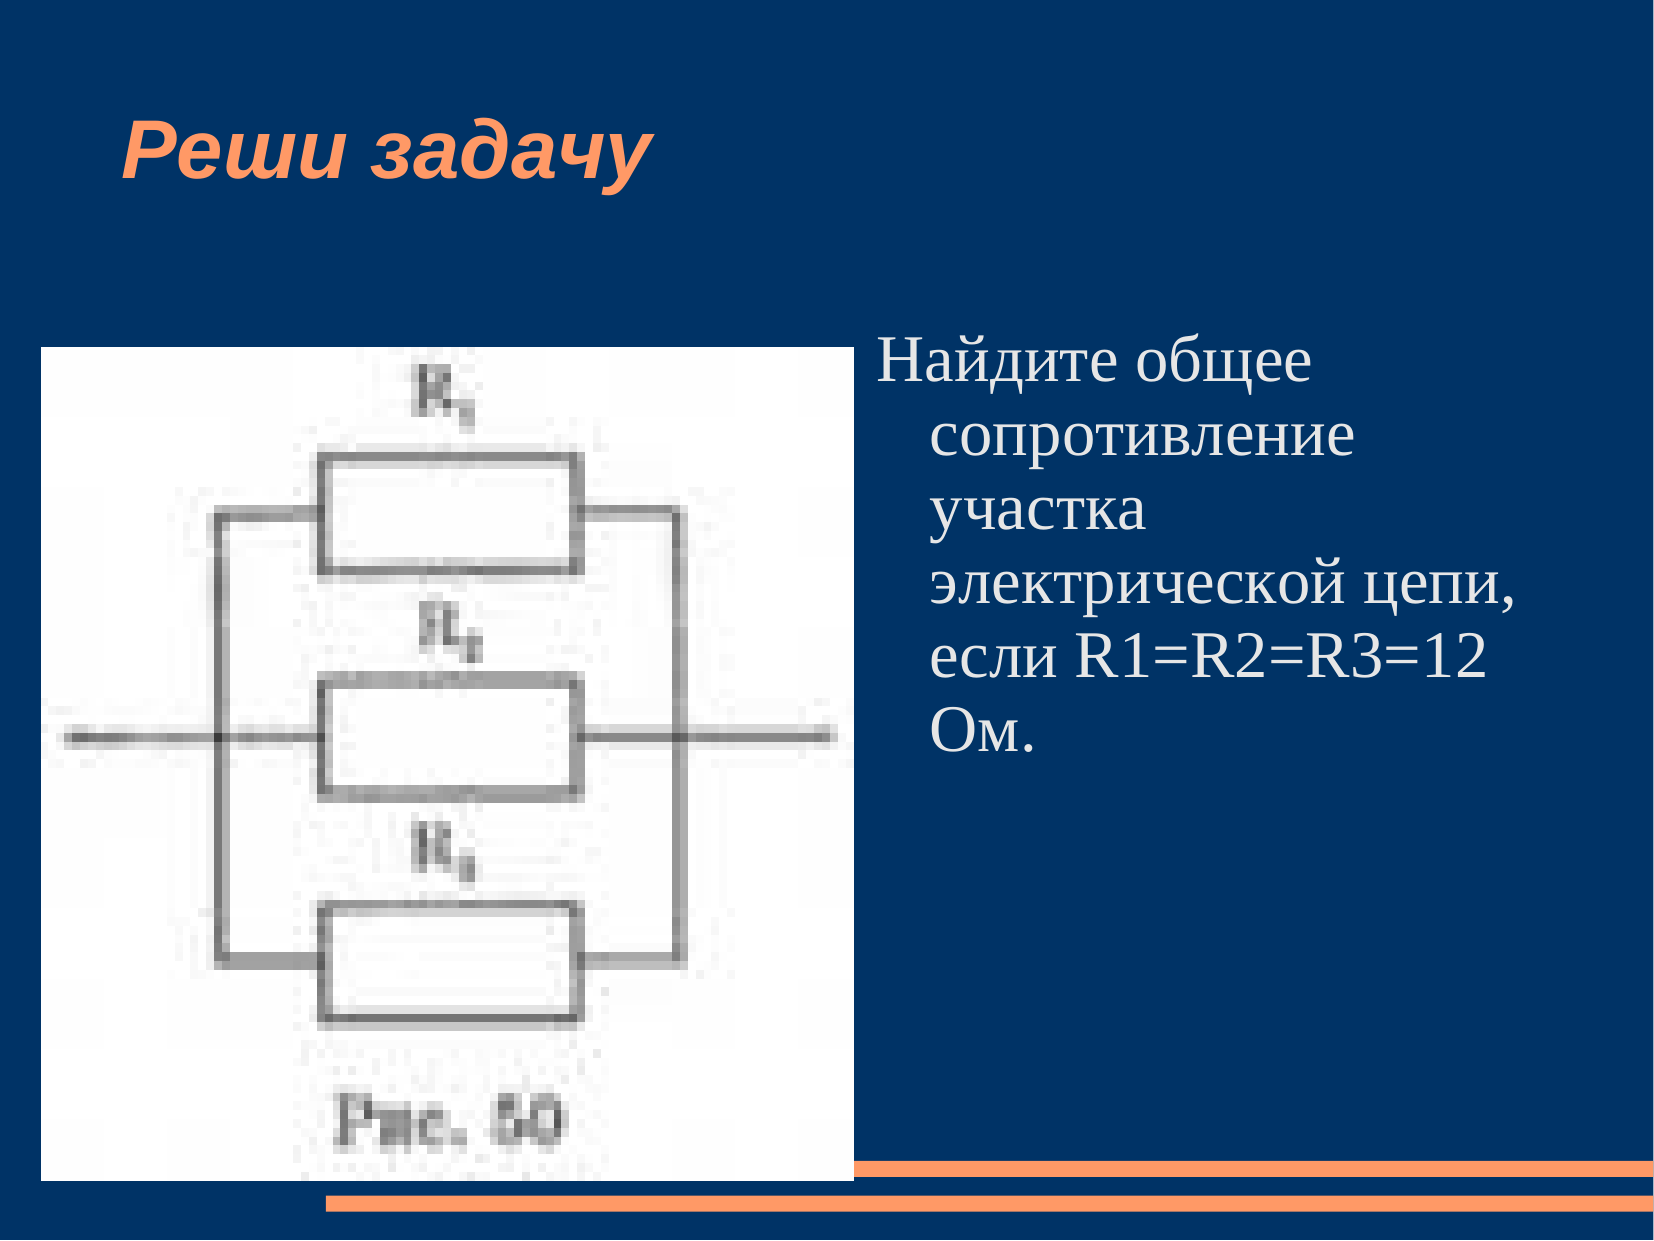

# Реши задачу
Найдите общее сопротивление участка электрической цепи, если R1=R2=R3=12 Ом.